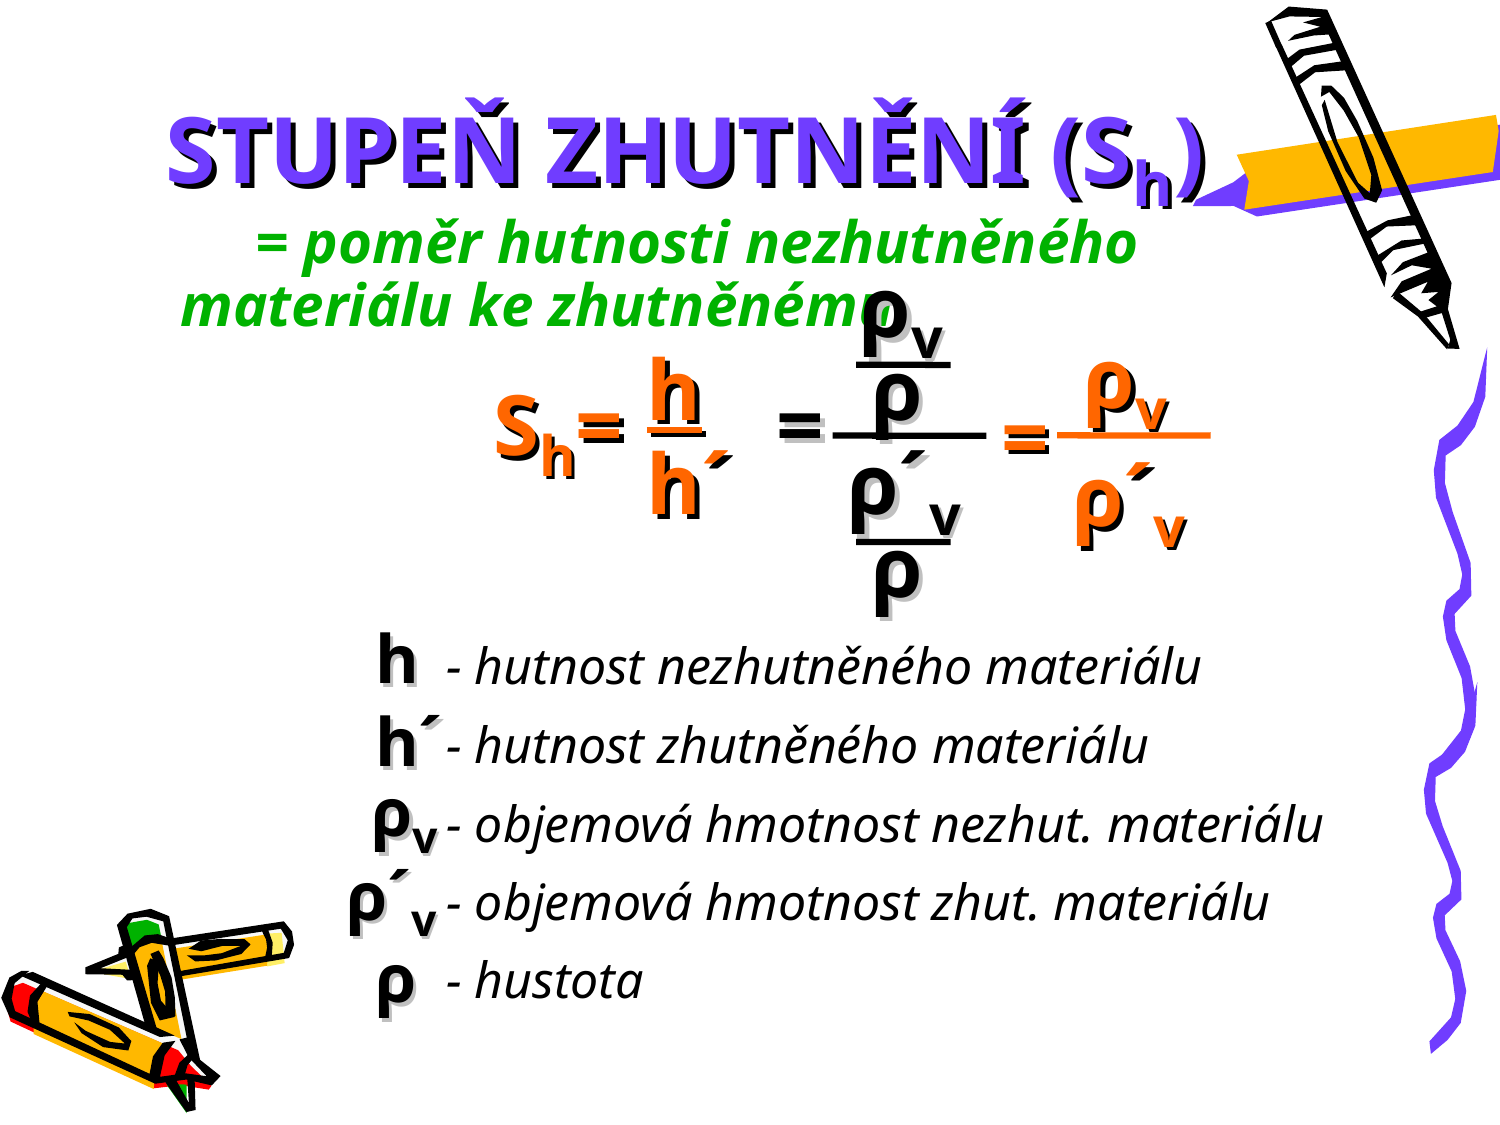

# STUPEŇ ZHUTNĚNÍ (Sh)
	= poměr hutnosti nezhutněného materiálu ke zhutněnému
ρv
ρv
h
ρ
Sh=
=
=
h´
ρ´v
ρ´v
ρ
h
- hutnost nezhutněného materiálu
- hutnost zhutněného materiálu
- objemová hmotnost nezhut. materiálu
- objemová hmotnost zhut. materiálu
- hustota
h´
ρv
ρ´v
ρ